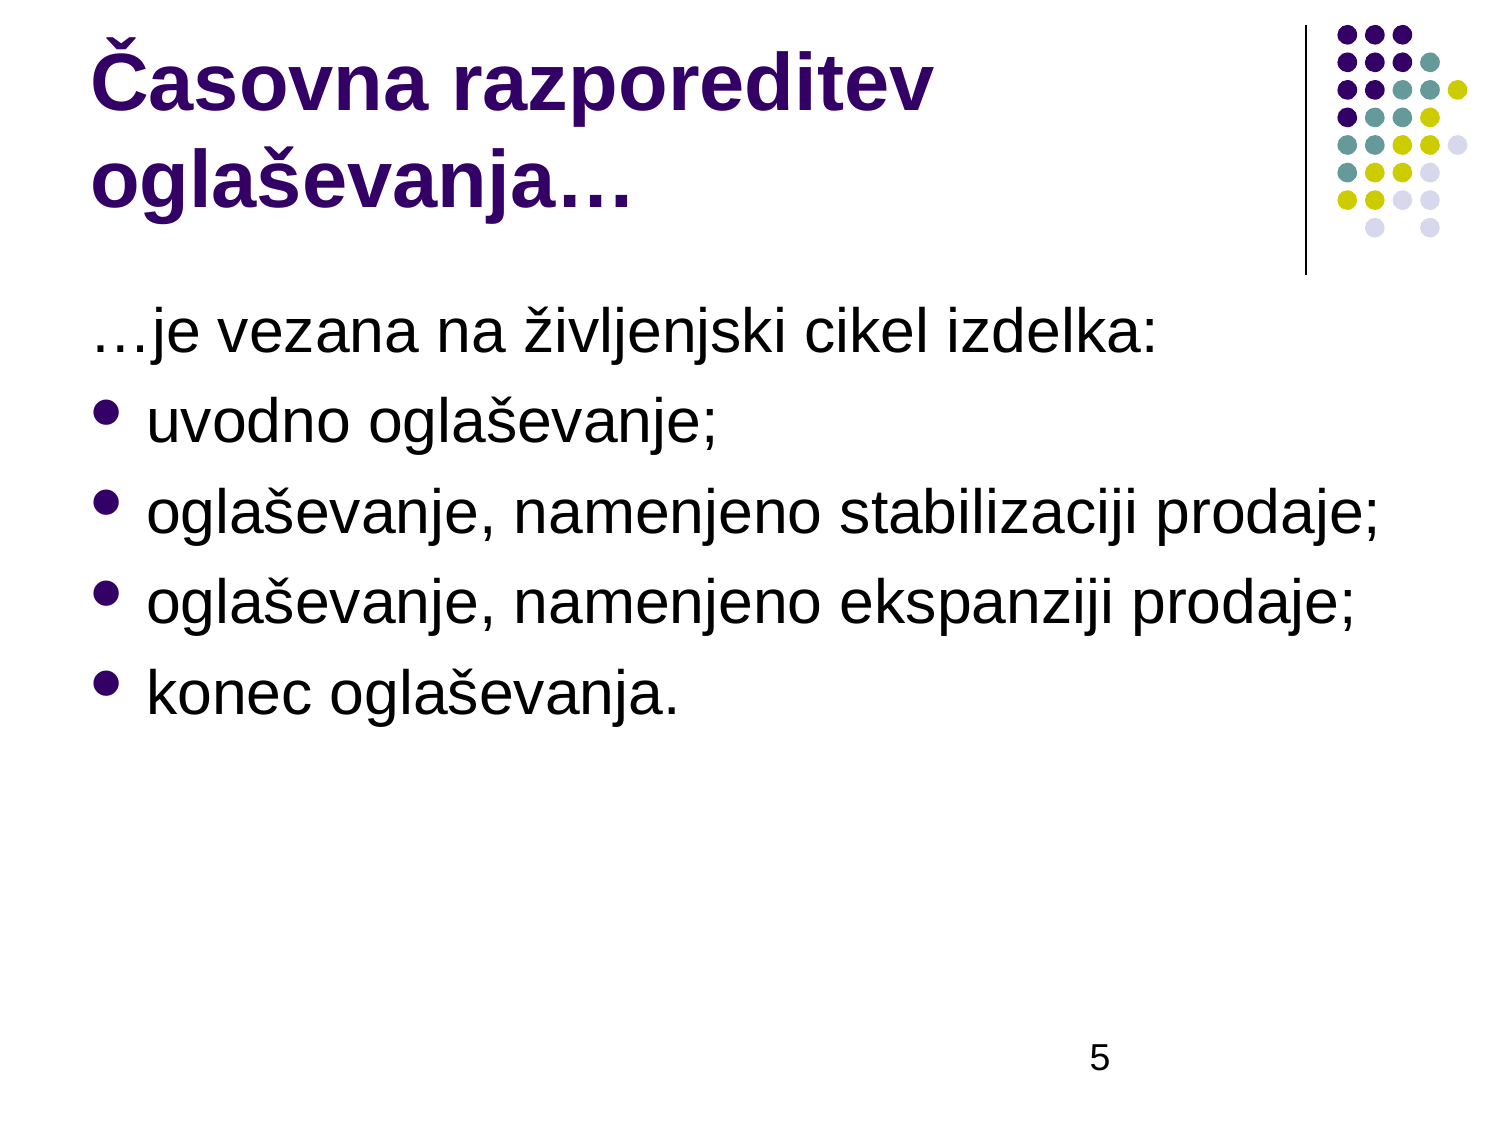

# Časovna razporeditev oglaševanja…
…je vezana na življenjski cikel izdelka:
uvodno oglaševanje;
oglaševanje, namenjeno stabilizaciji prodaje;
oglaševanje, namenjeno ekspanziji prodaje;
konec oglaševanja.
5